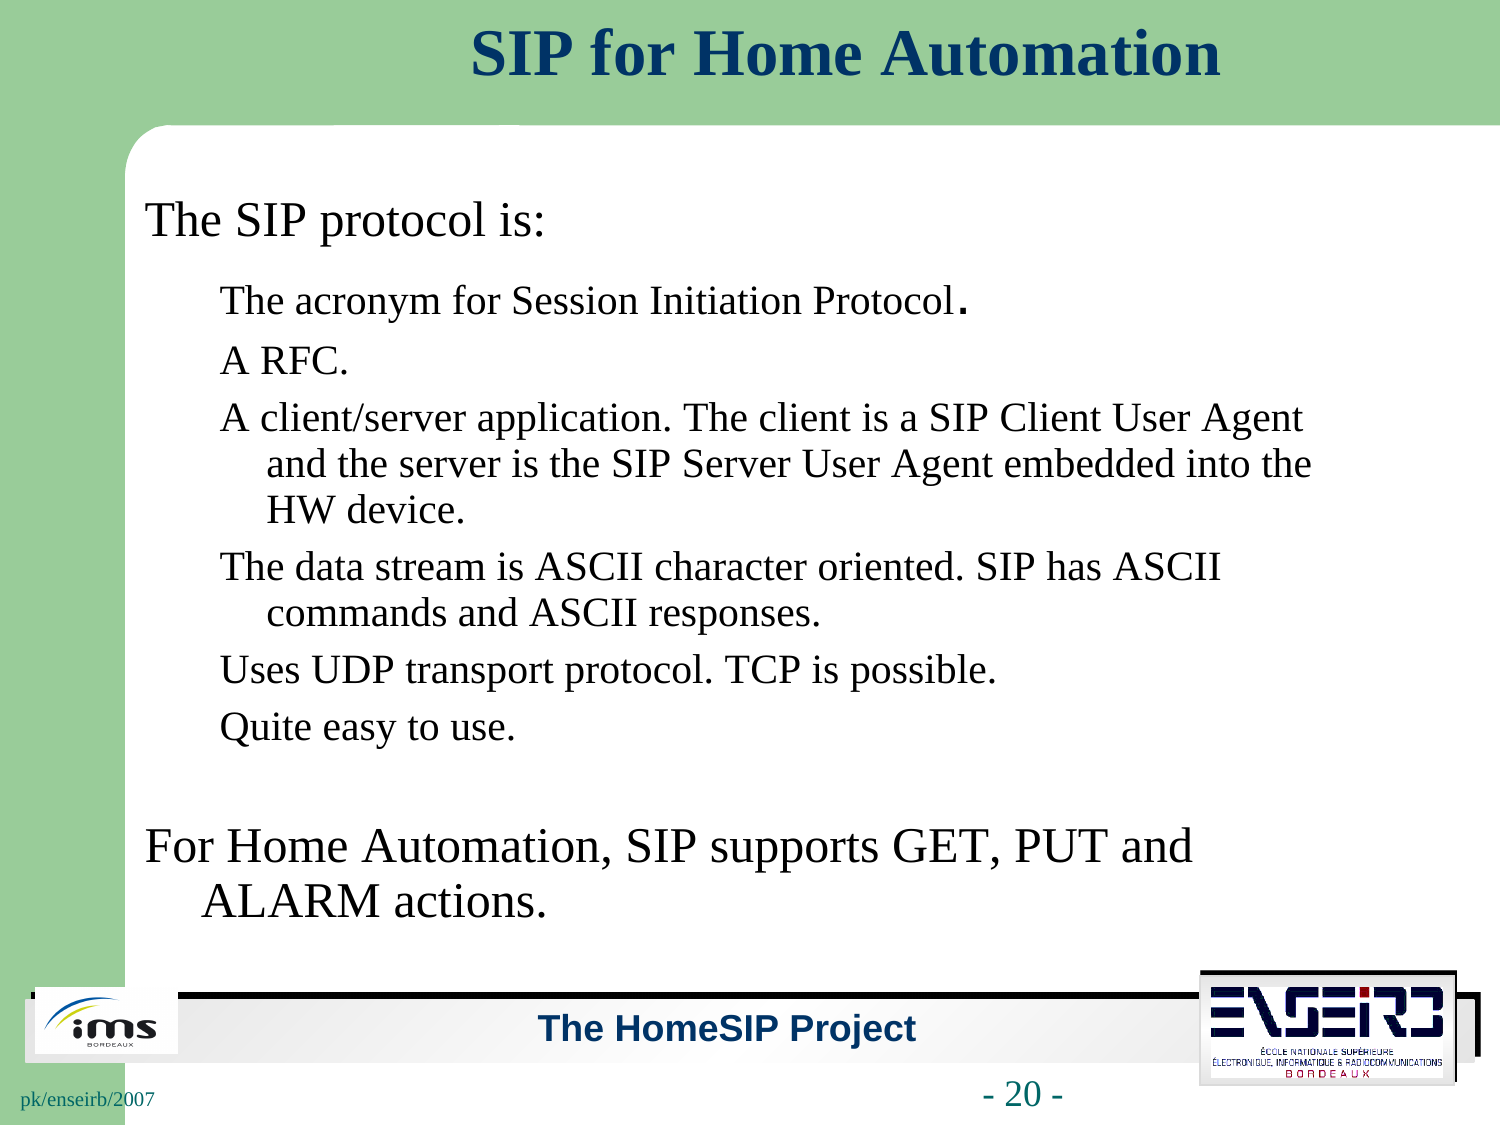

SIP for Home Automation
The SIP protocol is:
The acronym for Session Initiation Protocol.
A RFC.
A client/server application. The client is a SIP Client User Agent and the server is the SIP Server User Agent embedded into the HW device.
The data stream is ASCII character oriented. SIP has ASCII commands and ASCII responses.
Uses UDP transport protocol. TCP is possible.
Quite easy to use.
For Home Automation, SIP supports GET, PUT and ALARM actions.